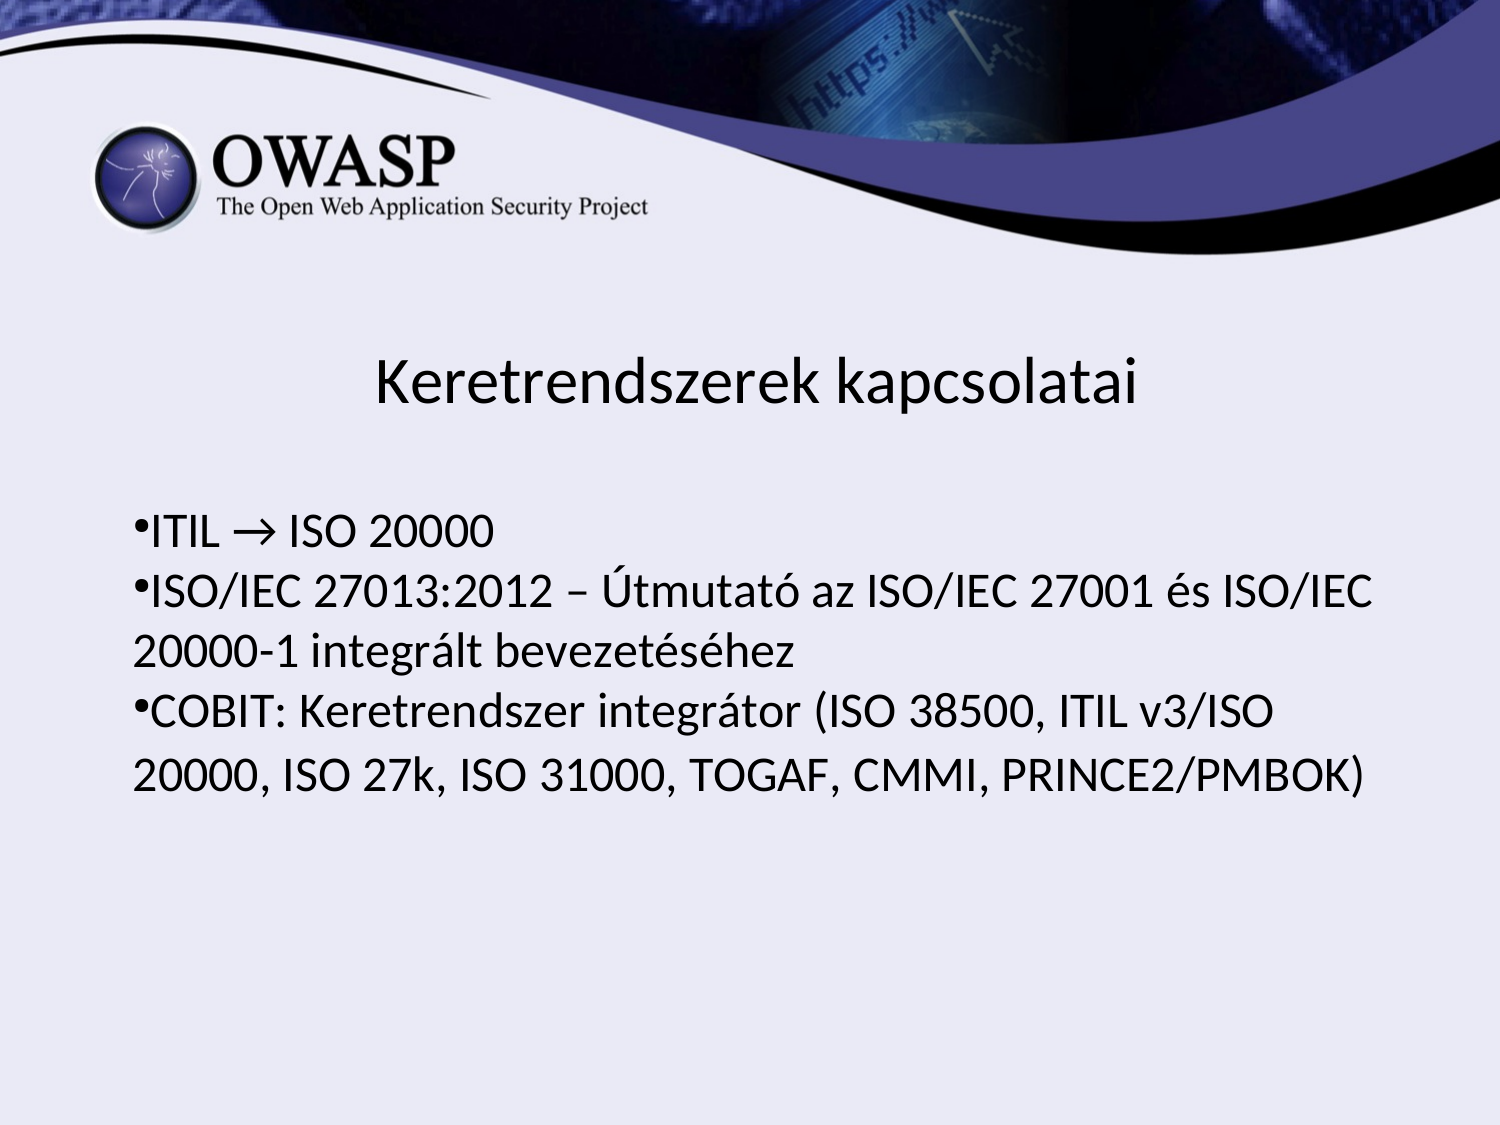

Keretrendszerek kapcsolatai
ITIL → ISO 20000
ISO/IEC 27013:2012 – Útmutató az ISO/IEC 27001 és ISO/IEC 20000-1 integrált bevezetéséhez
COBIT: Keretrendszer integrátor (ISO 38500, ITIL v3/ISO 20000, ISO 27k, ISO 31000, TOGAF, CMMI, PRINCE2/PMBOK)